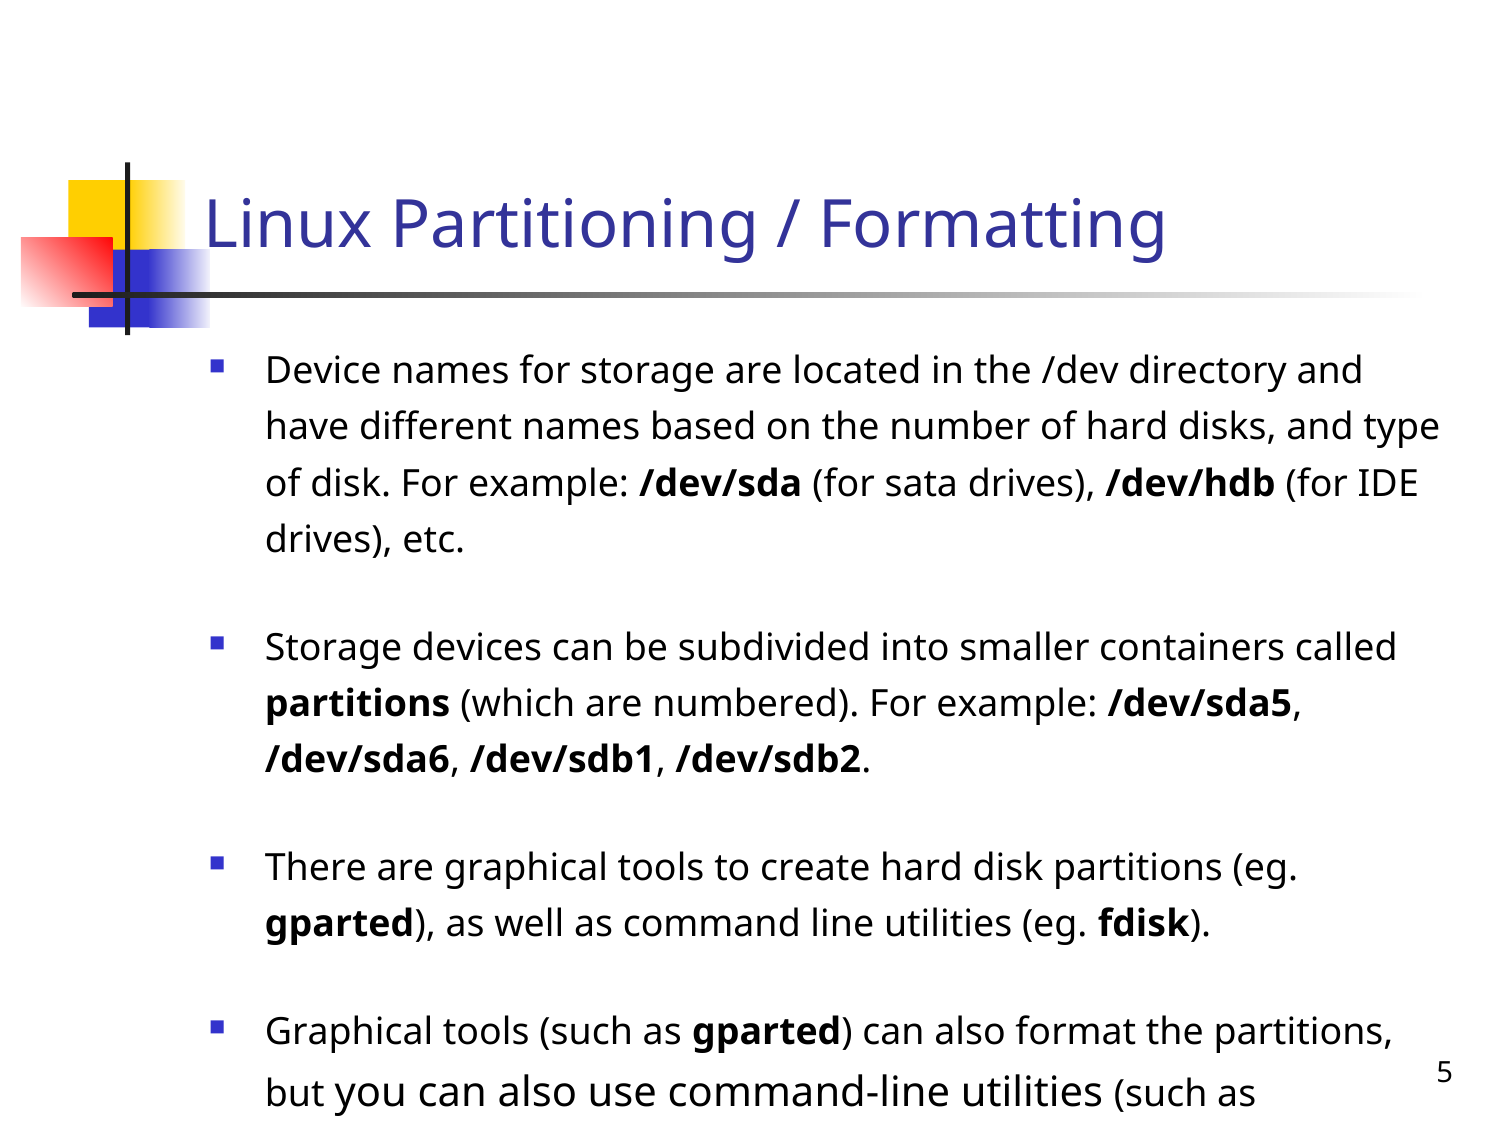

# Linux Partitioning / Formatting
Device names for storage are located in the /dev directory and have different names based on the number of hard disks, and type of disk. For example: /dev/sda (for sata drives), /dev/hdb (for IDE drives), etc.
Storage devices can be subdivided into smaller containers called partitions (which are numbered). For example: /dev/sda5, /dev/sda6, /dev/sdb1, /dev/sdb2.
There are graphical tools to create hard disk partitions (eg. gparted), as well as command line utilities (eg. fdisk).
Graphical tools (such as gparted) can also format the partitions, but you can also use command-line utilities (such as mkfs.ext2, mkfs.ext3, mkfs.ext4)
5